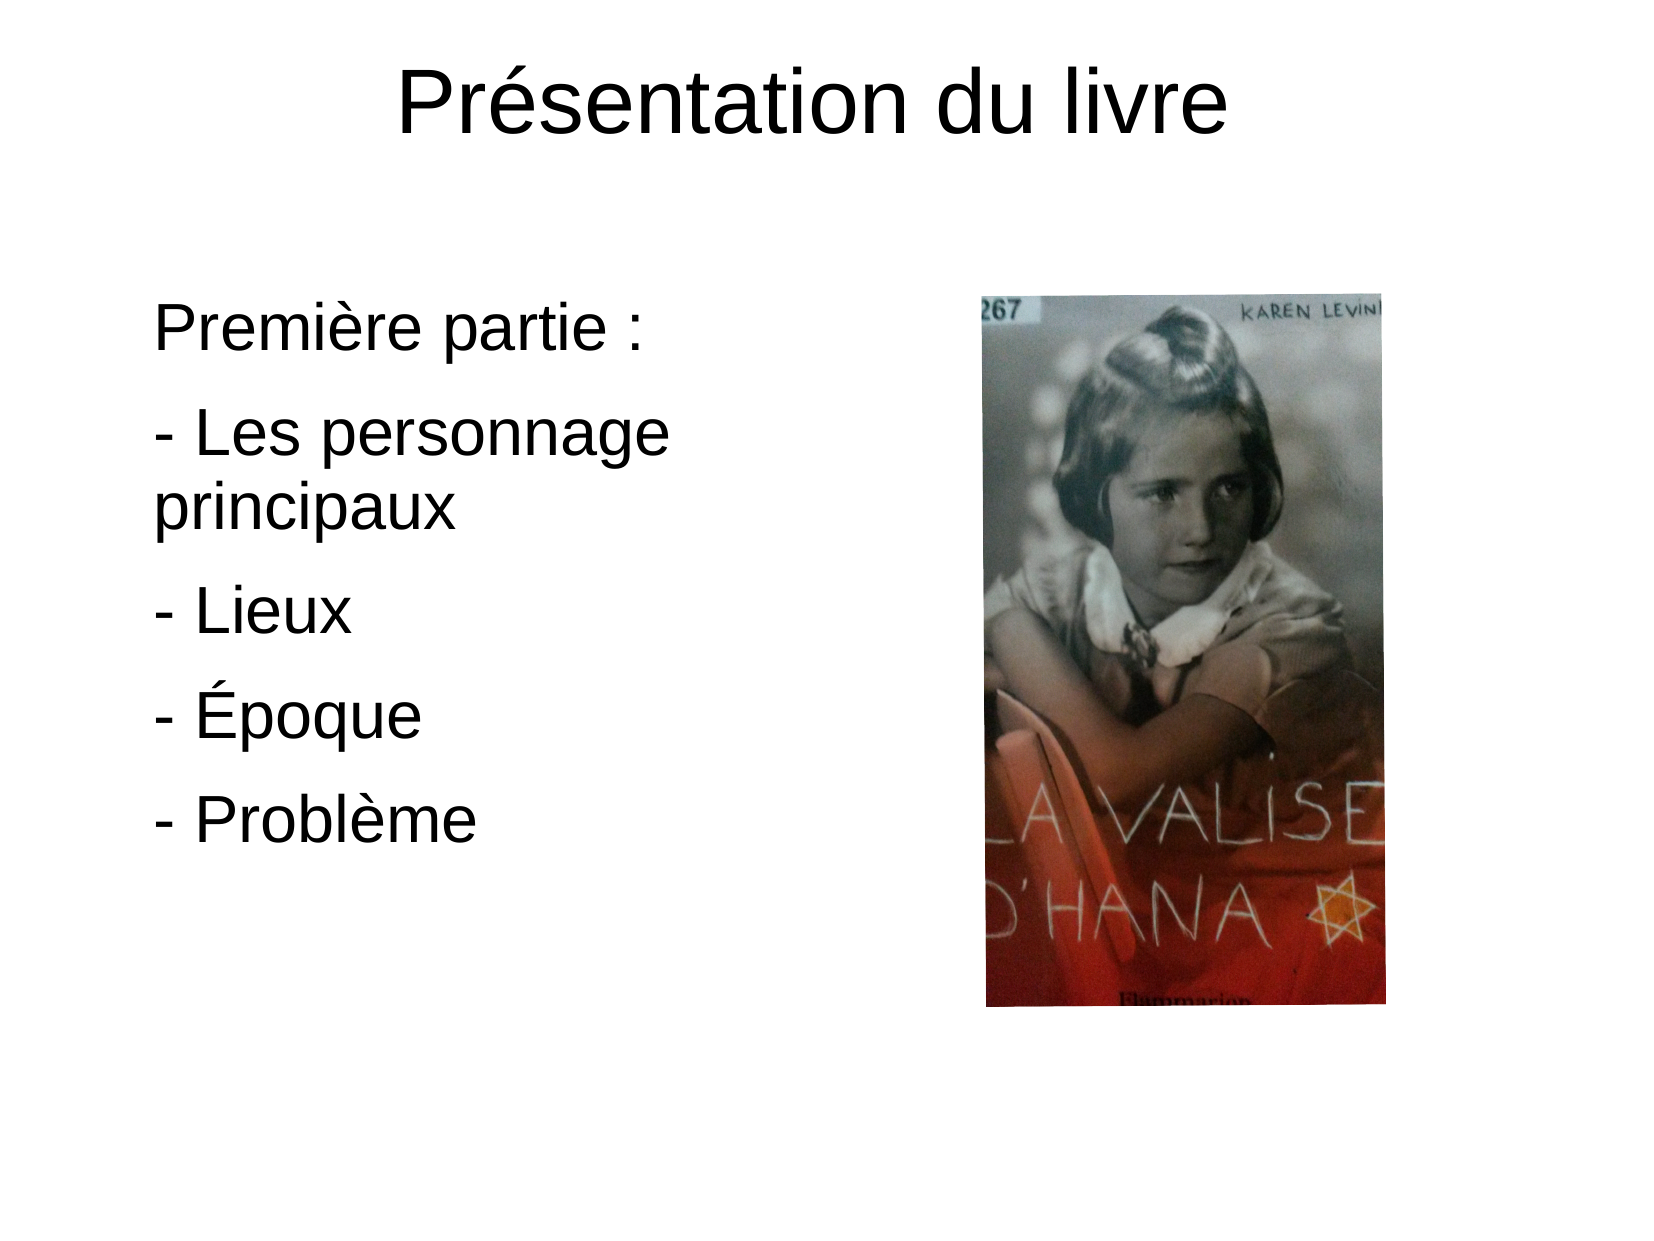

# Présentation du livre
Première partie :
- Les personnage principaux
- Lieux
- Époque
- Problème